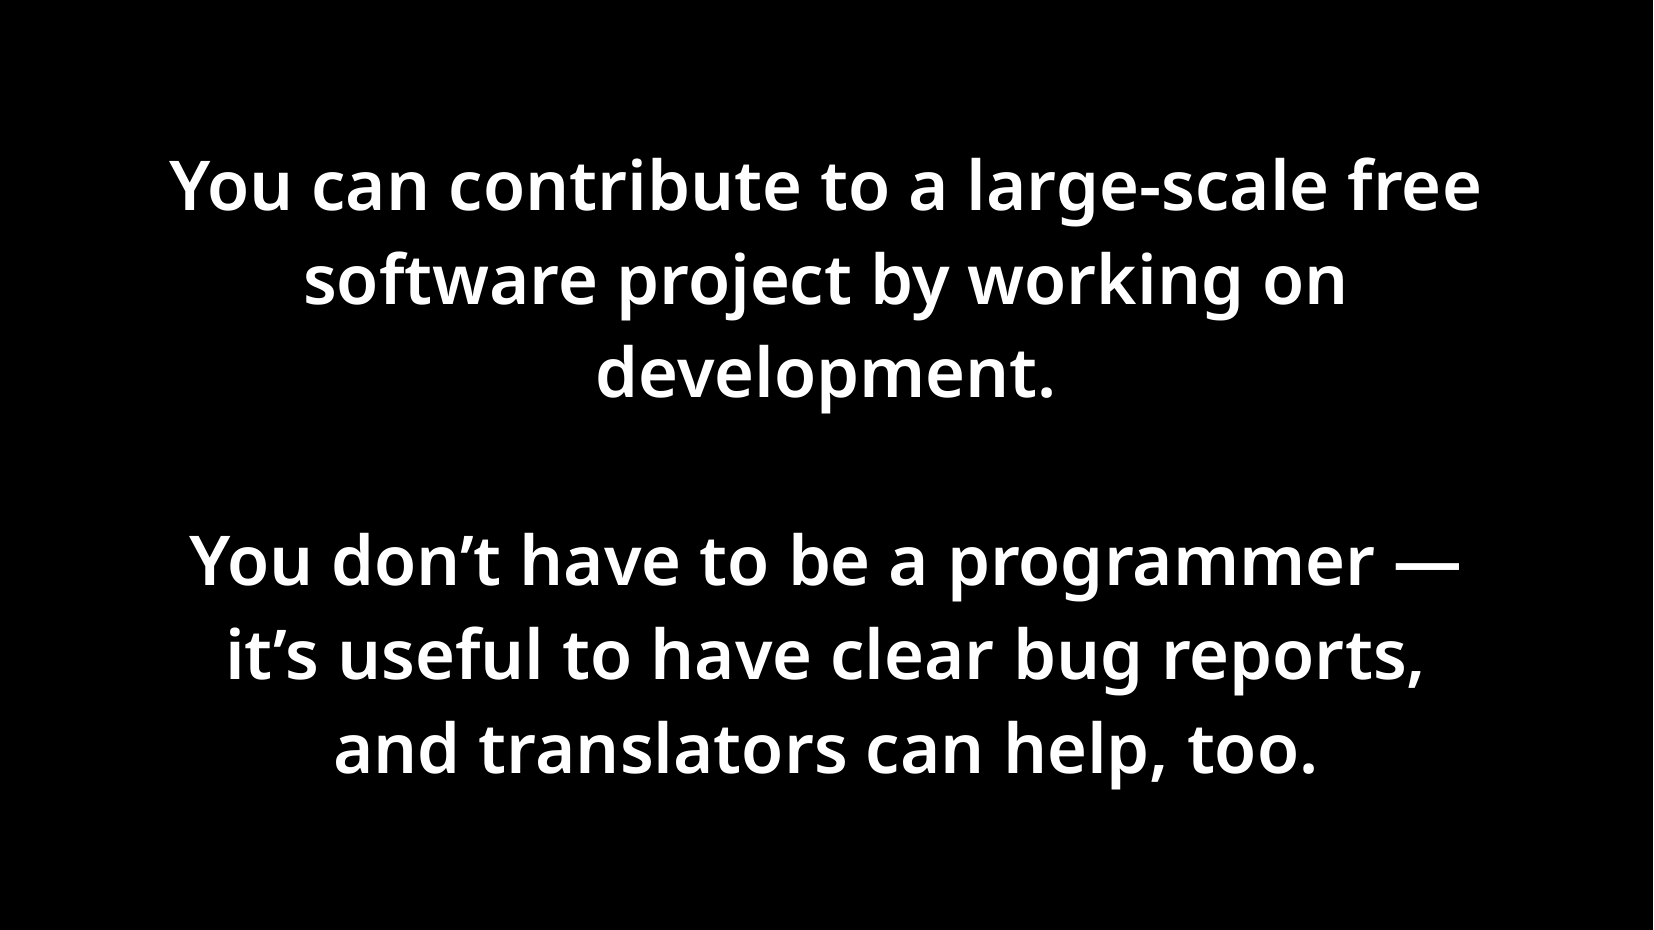

# You can contribute to a large-scale free software project by working on development. You don’t have to be a programmer — it’s useful to have clear bug reports, and translators can help, too.